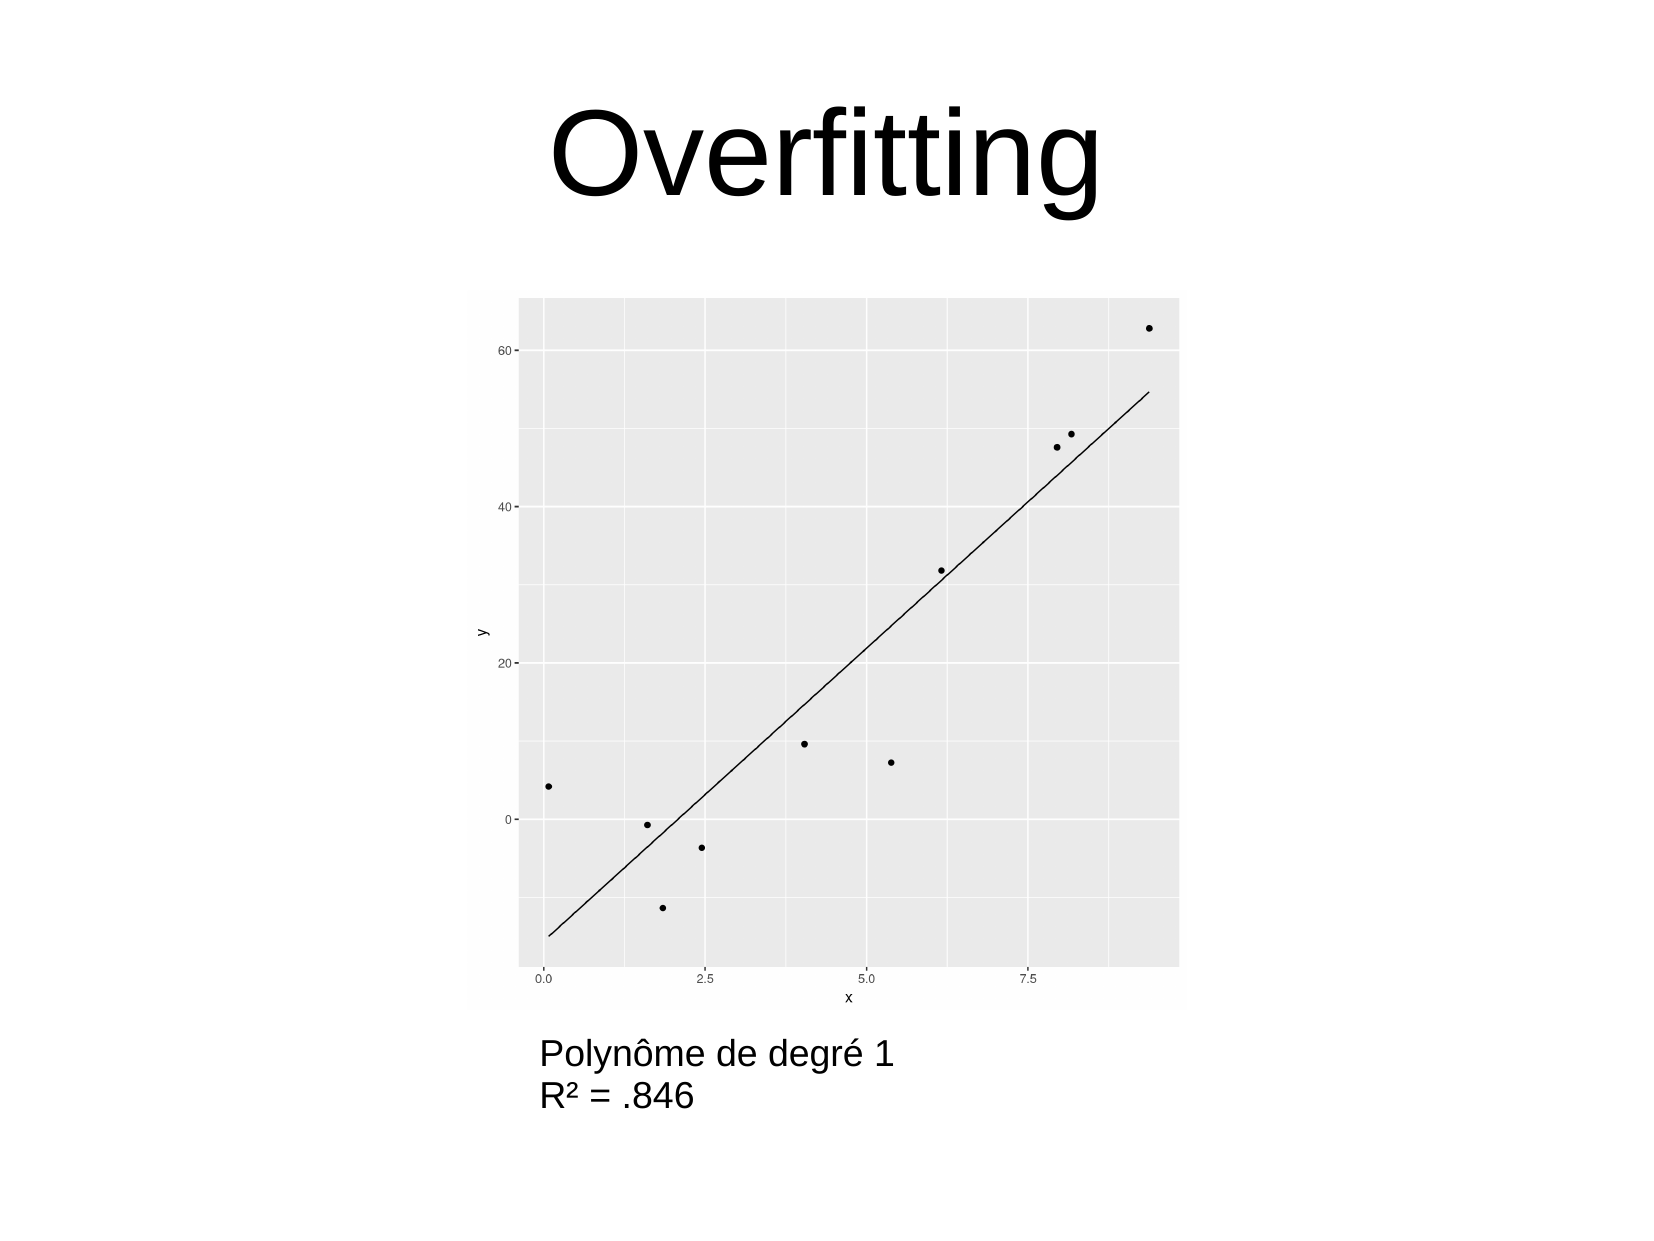

# Overfitting
Polynôme de degré 1
R² = .846